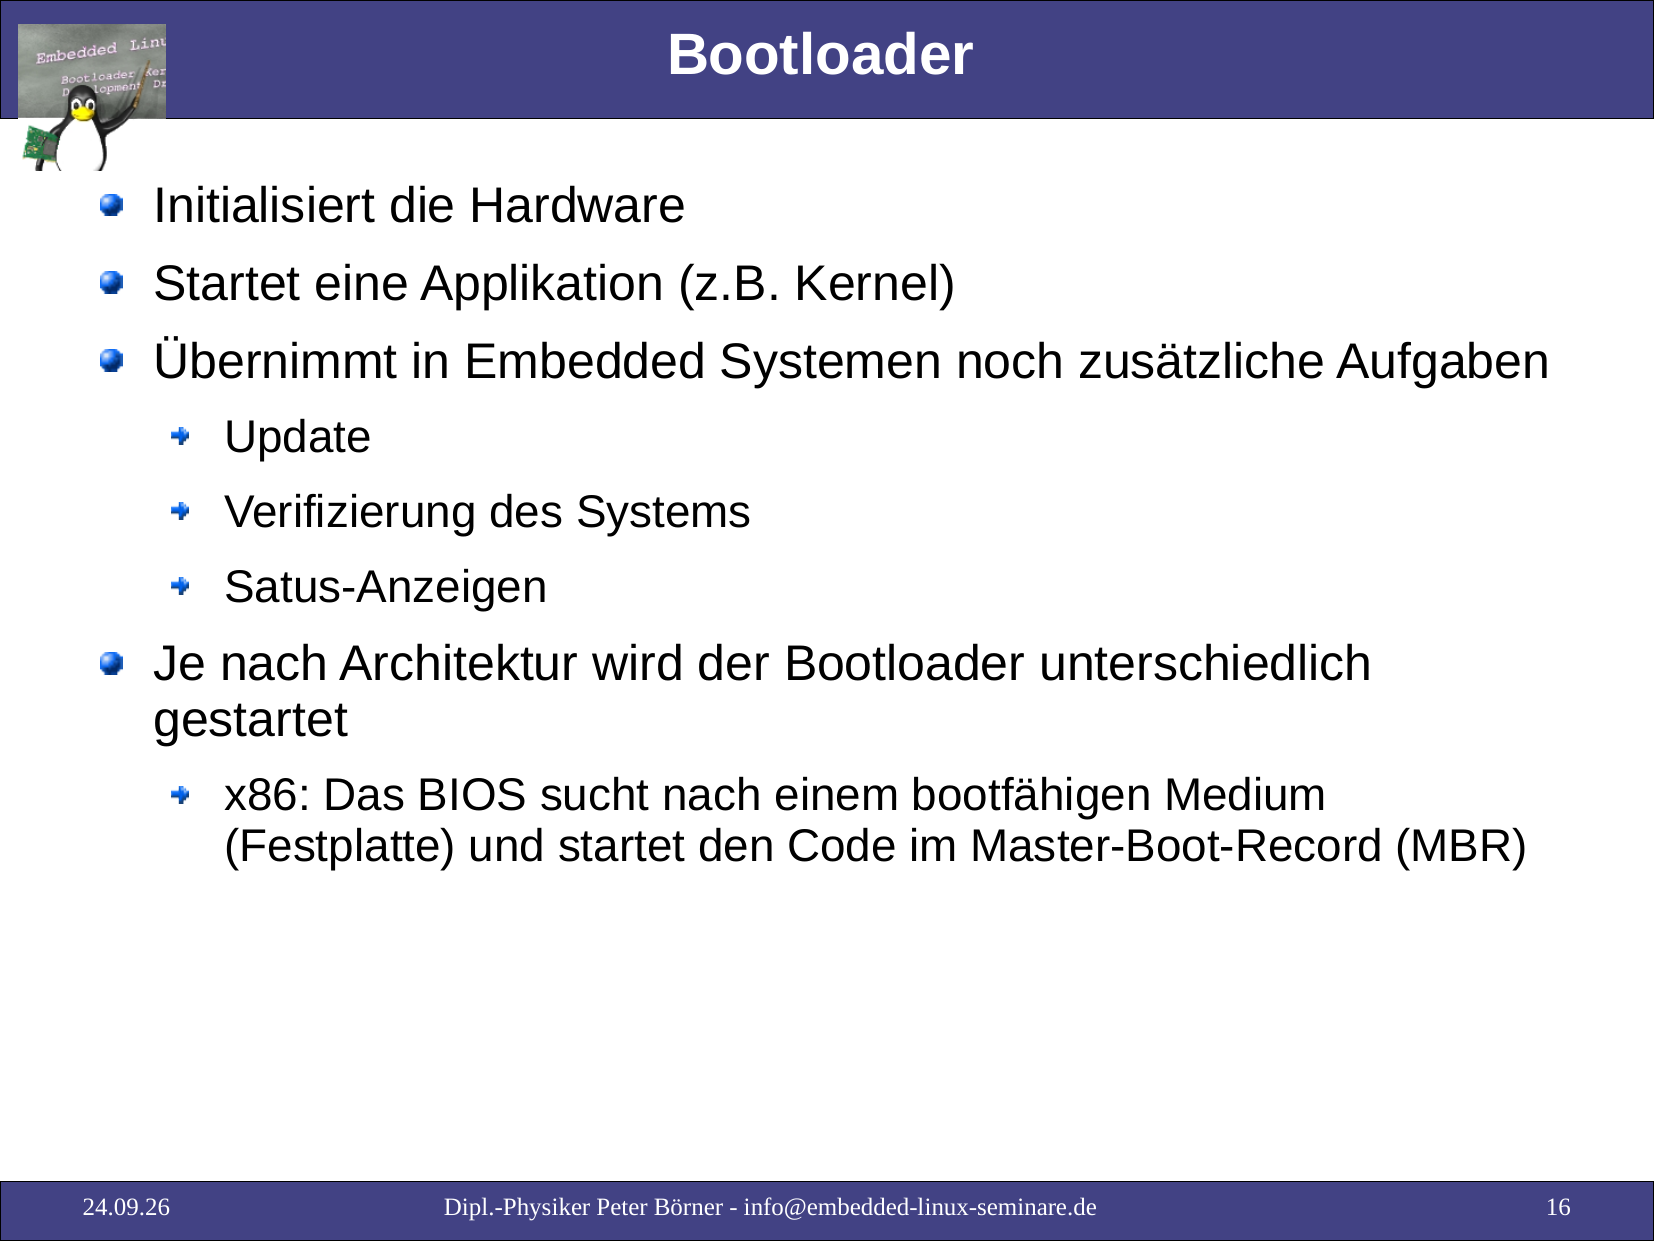

# Bootloader
Initialisiert die Hardware
Startet eine Applikation (z.B. Kernel)
Übernimmt in Embedded Systemen noch zusätzliche Aufgaben
Update
Verifizierung des Systems
Satus-Anzeigen
Je nach Architektur wird der Bootloader unterschiedlich gestartet
x86: Das BIOS sucht nach einem bootfähigen Medium (Festplatte) und startet den Code im Master-Boot-Record (MBR)
 Dipl.-Physiker Peter Börner - info@embedded-linux-seminare.de
16